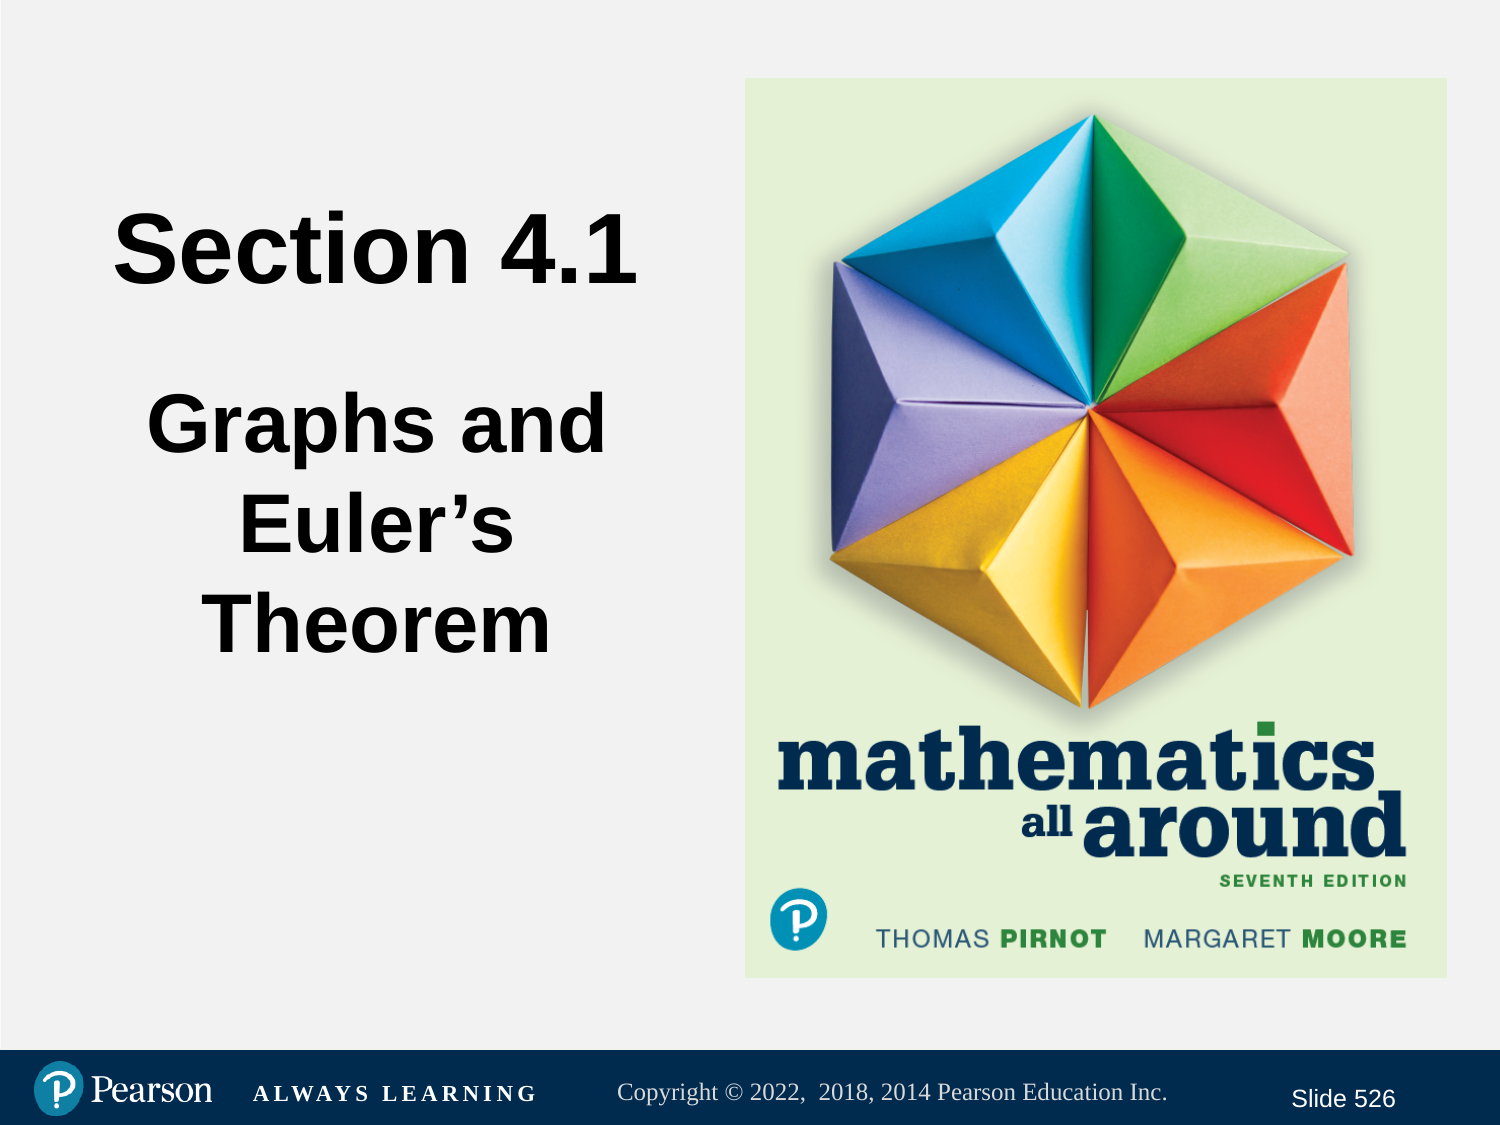

Section 4.1
# Graphs and Euler’s Theorem